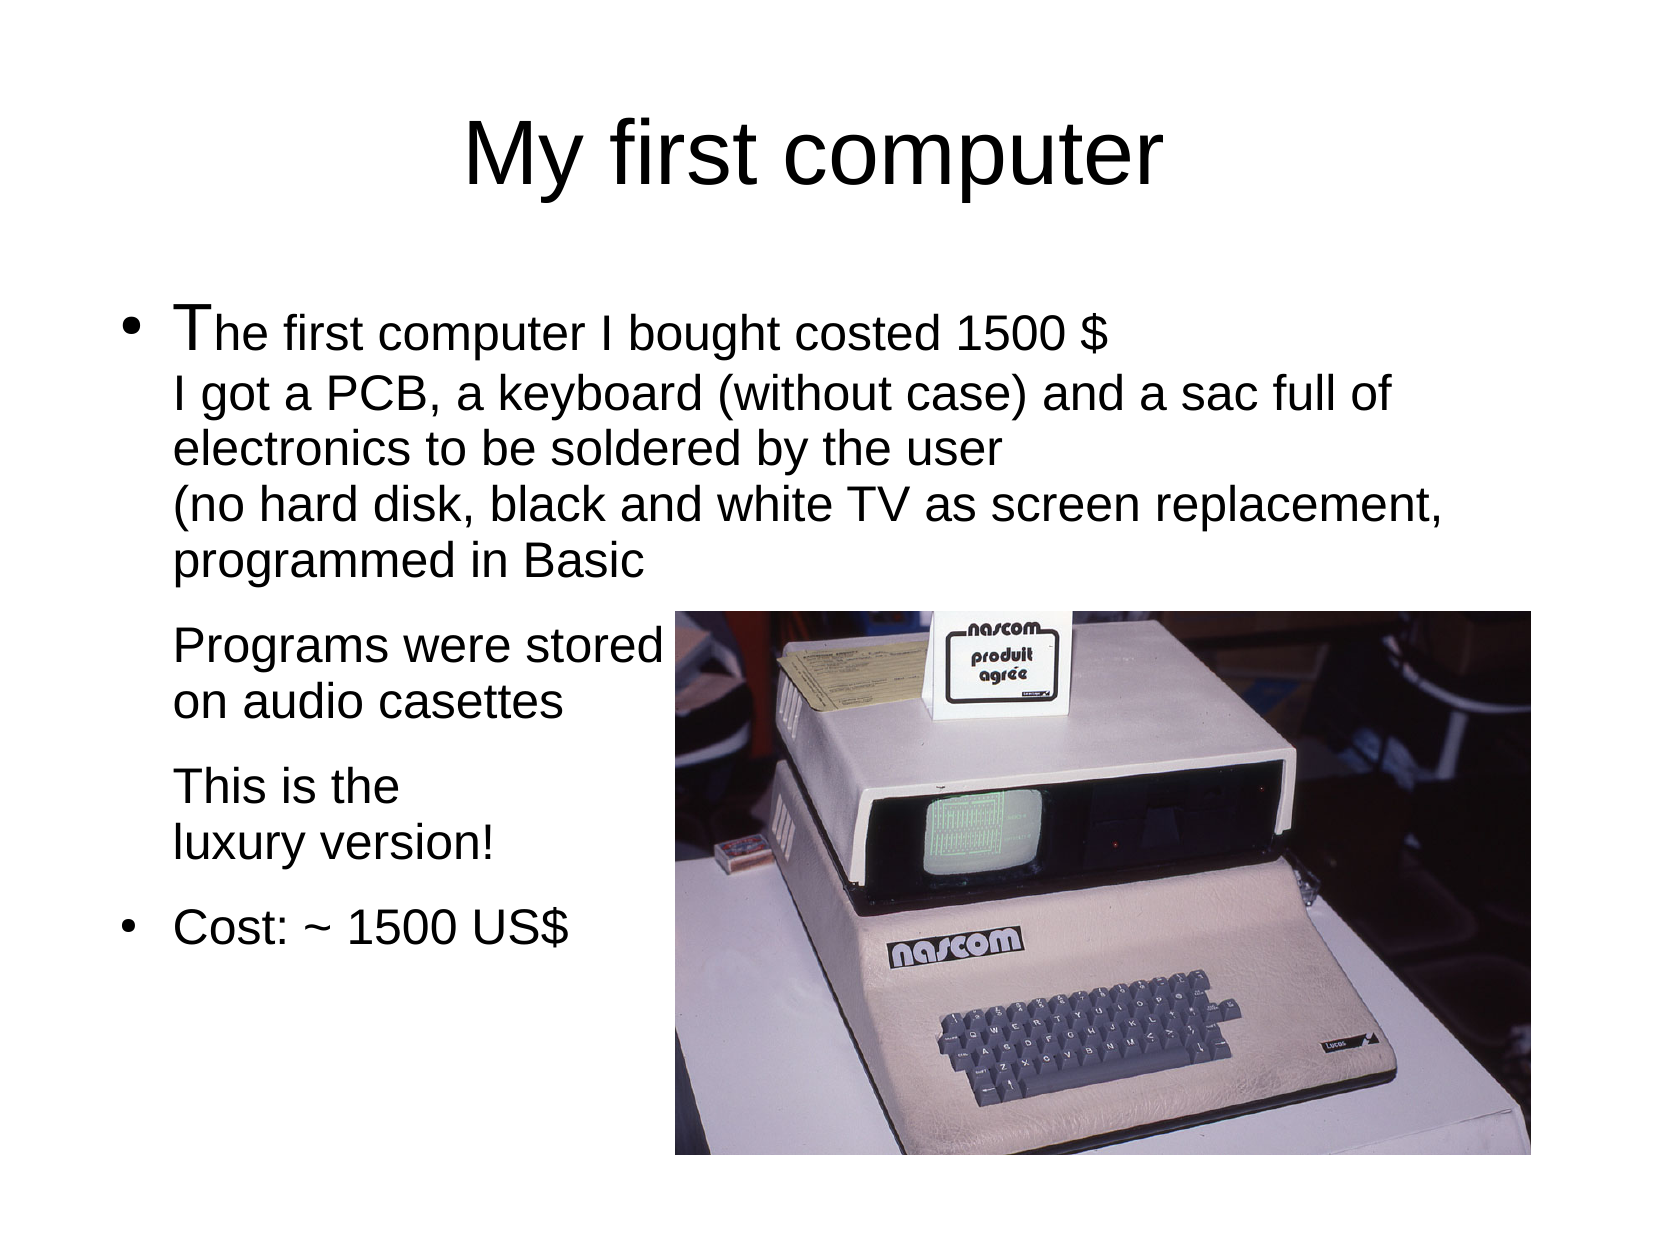

# My first computer
The first computer I bought costed 1500 $
I got a PCB, a keyboard (without case) and a sac full of electronics to be soldered by the user
(no hard disk, black and white TV as screen replacement, programmed in Basic
Programs were stored
on audio casettes
This is the
luxury version!
Cost: ~ 1500 US$